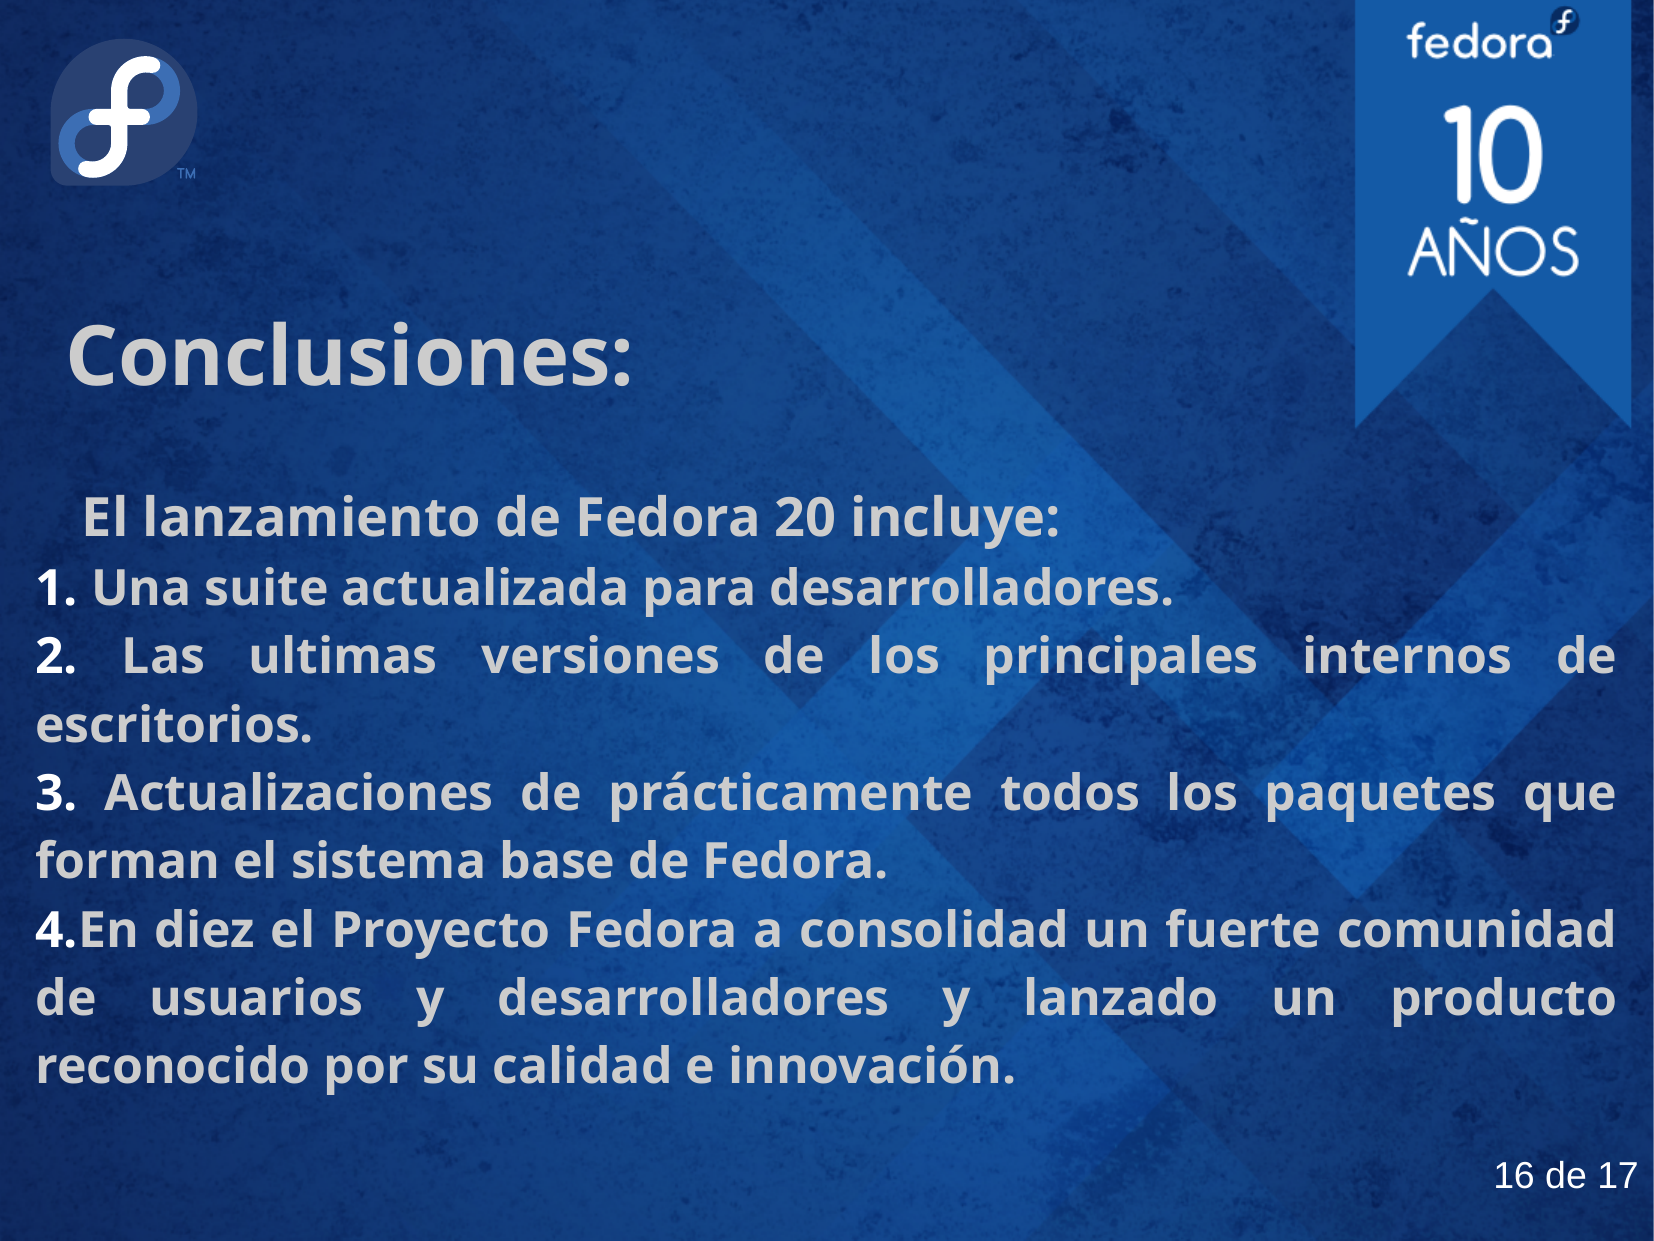

Conclusiones:
El lanzamiento de Fedora 20 incluye:
 Una suite actualizada para desarrolladores.
 Las ultimas versiones de los principales internos de escritorios.
 Actualizaciones de prácticamente todos los paquetes que forman el sistema base de Fedora.
En diez el Proyecto Fedora a consolidad un fuerte comunidad de usuarios y desarrolladores y lanzado un producto reconocido por su calidad e innovación.
 de 17